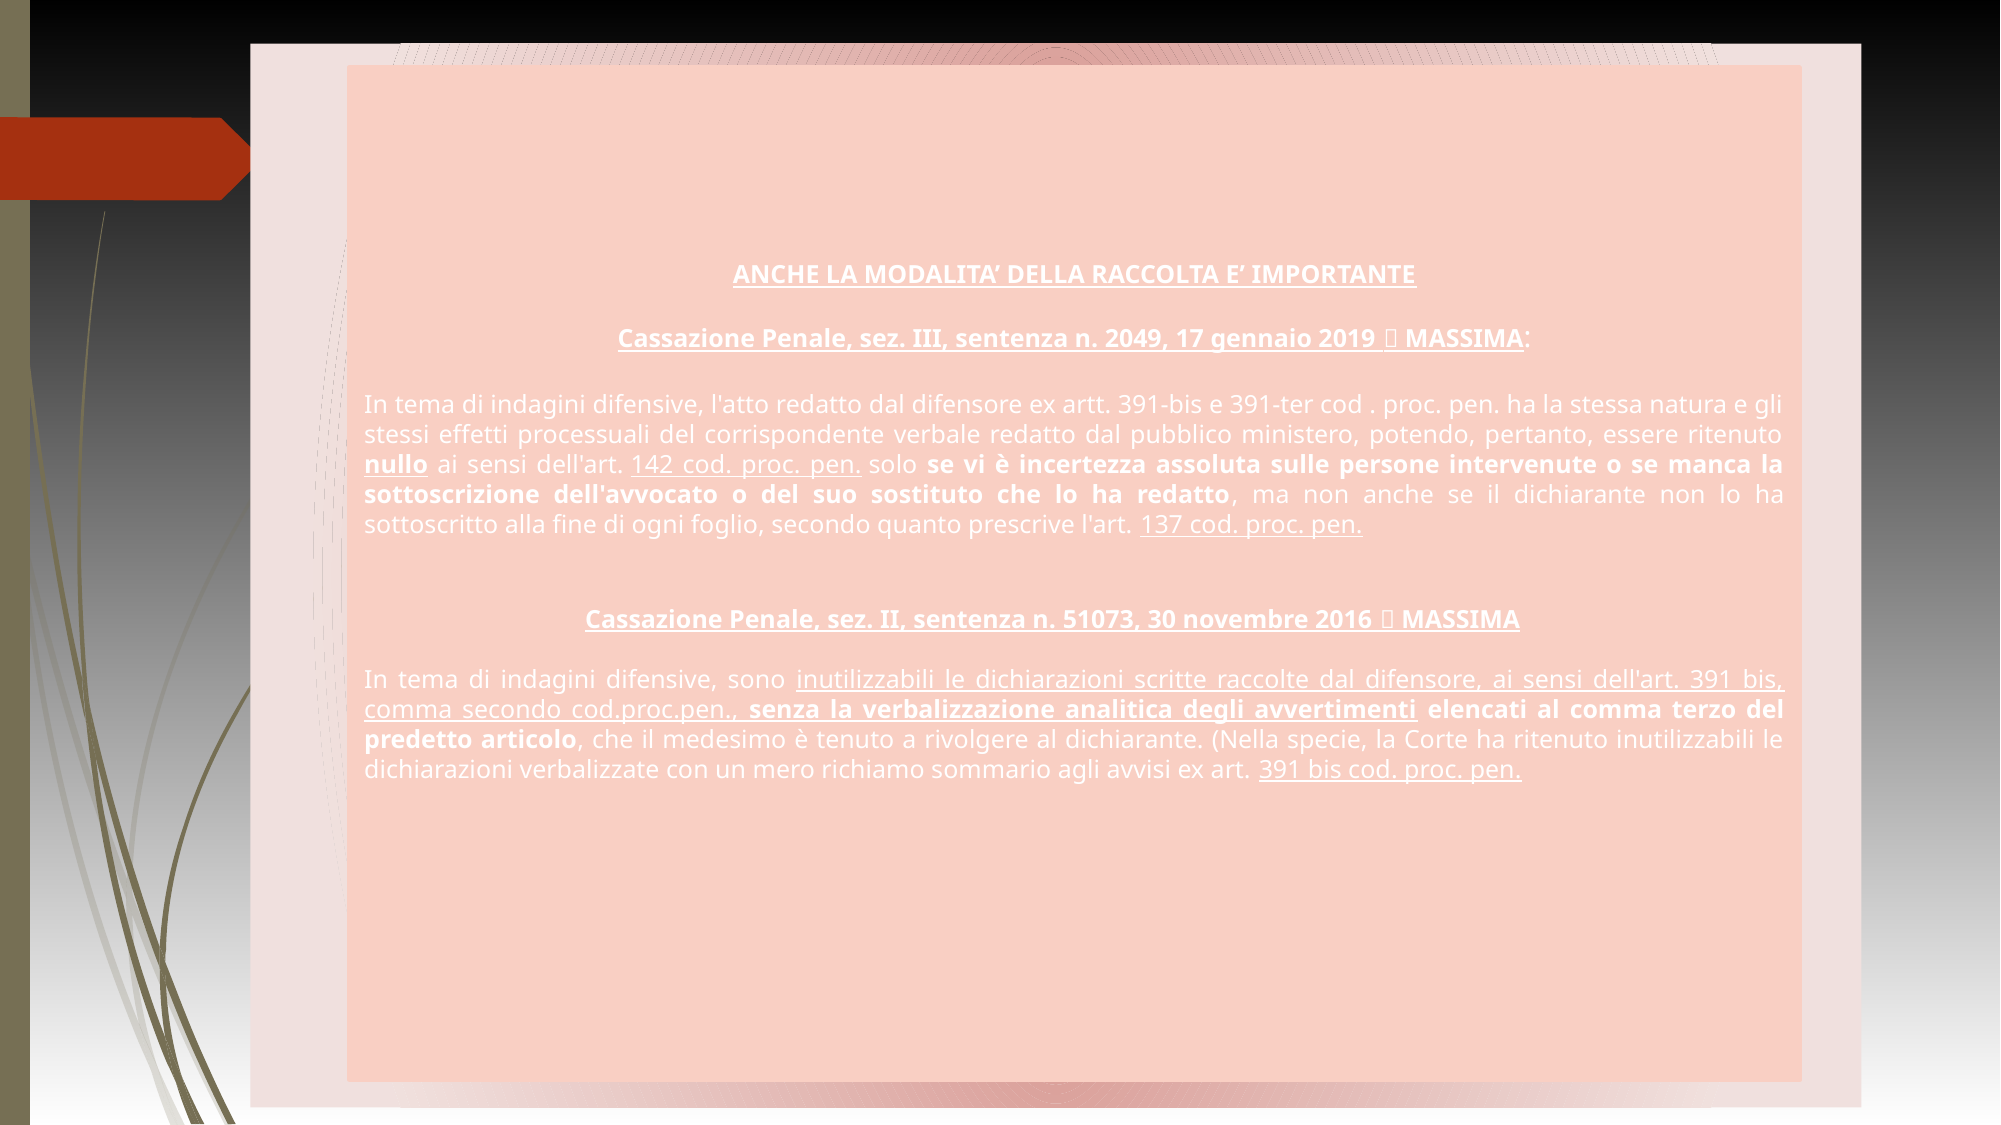

#
ANCHE LA MODALITA’ DELLA RACCOLTA E’ IMPORTANTE
Cassazione Penale, sez. III, sentenza n. 2049, 17 gennaio 2019  MASSIMA:
In tema di indagini difensive, l'atto redatto dal difensore ex artt. 391-bis e 391-ter cod . proc. pen. ha la stessa natura e gli stessi effetti processuali del corrispondente verbale redatto dal pubblico ministero, potendo, pertanto, essere ritenuto nullo ai sensi dell'art. 142 cod. proc. pen. solo se vi è incertezza assoluta sulle persone intervenute o se manca la sottoscrizione dell'avvocato o del suo sostituto che lo ha redatto, ma non anche se il dichiarante non lo ha sottoscritto alla fine di ogni foglio, secondo quanto prescrive l'art. 137 cod. proc. pen.
 Cassazione Penale, sez. II, sentenza n. 51073, 30 novembre 2016  MASSIMA
In tema di indagini difensive, sono inutilizzabili le dichiarazioni scritte raccolte dal difensore, ai sensi dell'art. 391 bis, comma secondo cod.proc.pen., senza la verbalizzazione analitica degli avvertimenti elencati al comma terzo del predetto articolo, che il medesimo è tenuto a rivolgere al dichiarante. (Nella specie, la Corte ha ritenuto inutilizzabili le dichiarazioni verbalizzate con un mero richiamo sommario agli avvisi ex art. 391 bis cod. proc. pen.